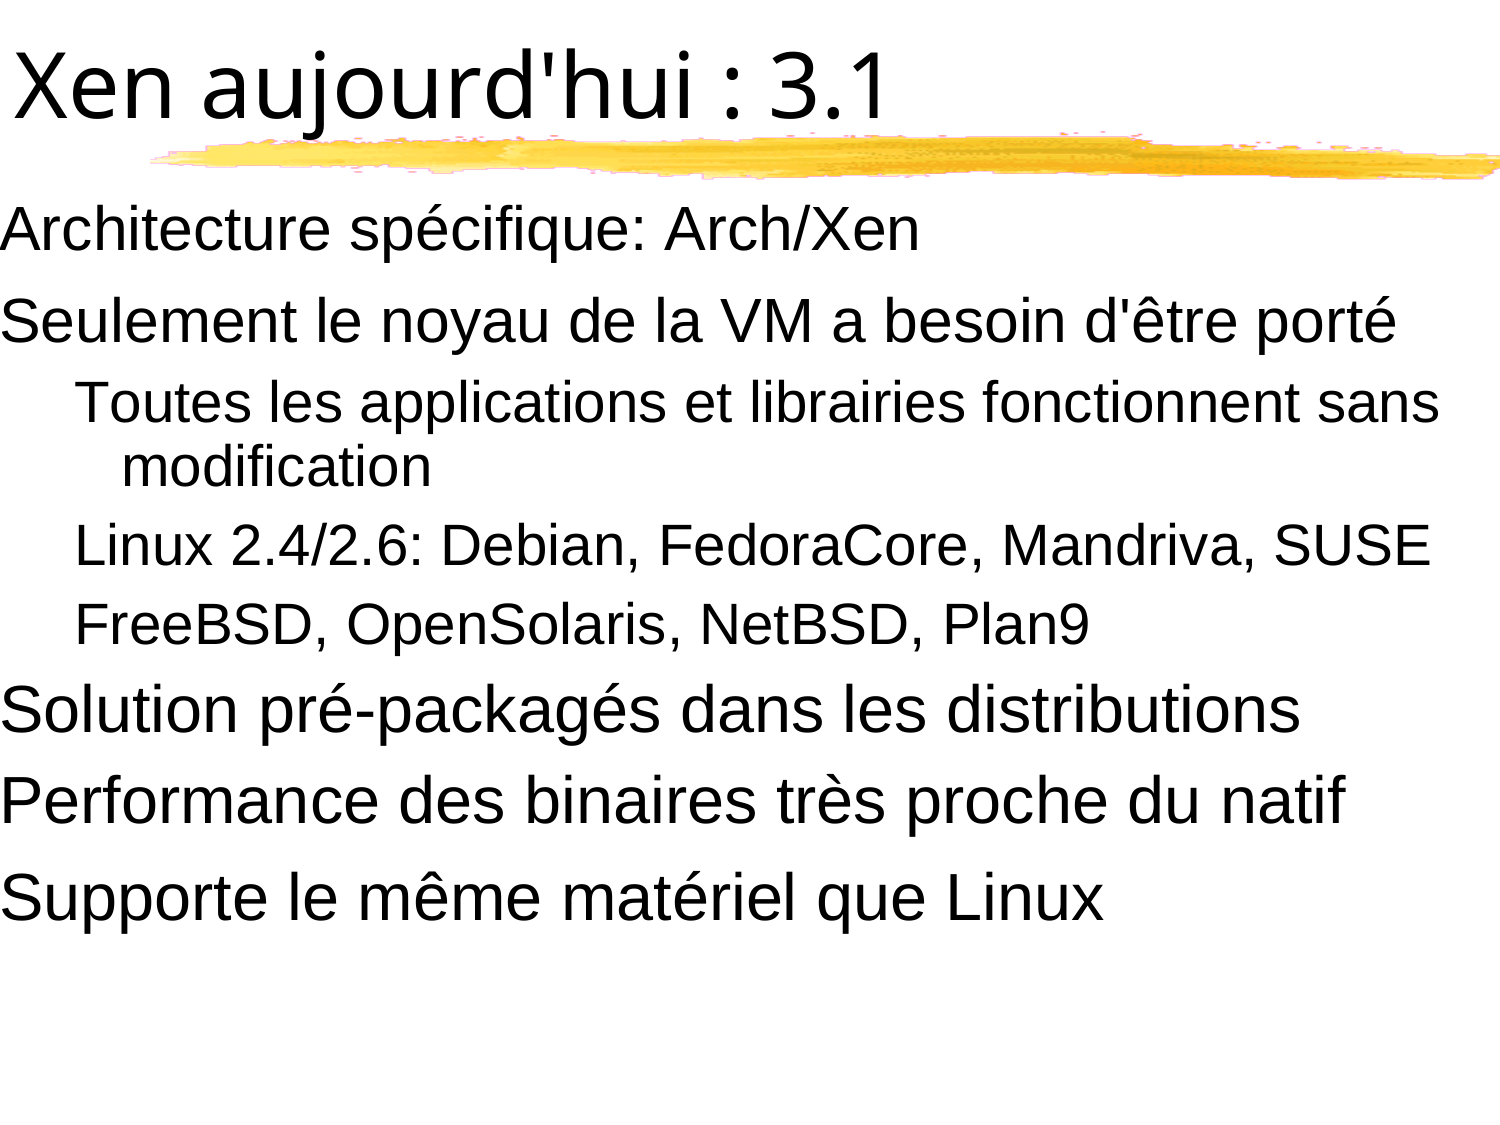

# Xen aujourd'hui : 3.1
Architecture spécifique: Arch/Xen
Seulement le noyau de la VM a besoin d'être porté
Toutes les applications et librairies fonctionnent sans modification
Linux 2.4/2.6: Debian, FedoraCore, Mandriva, SUSE
FreeBSD, OpenSolaris, NetBSD, Plan9
Solution pré-packagés dans les distributions
Performance des binaires très proche du natif
Supporte le même matériel que Linux